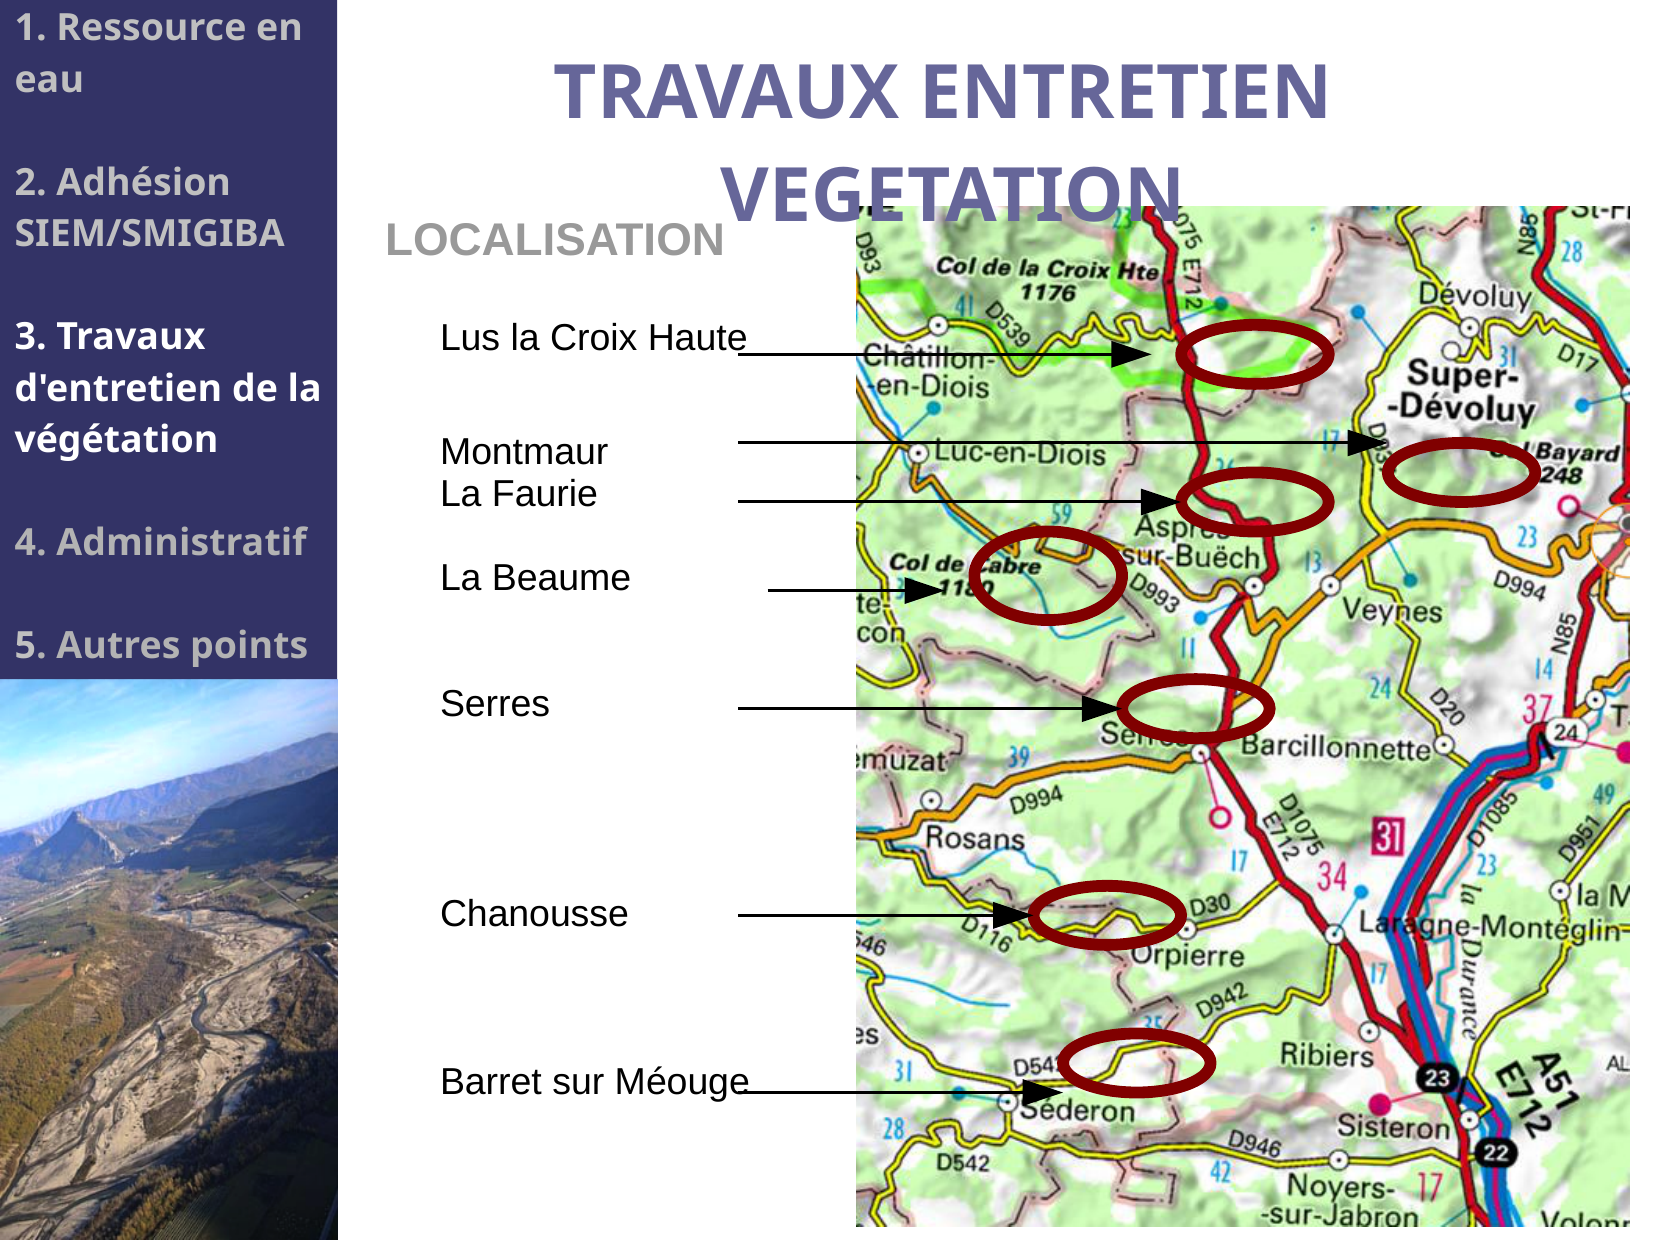

1. Ressource en eau
2. Adhésion SIEM/SMIGIBA
3. Travaux d'entretien de la végétation
4. Administratif
5. Autres points
TRAVAUX ENTRETIEN
VEGETATION
LOCALISATION
Lus la Croix Haute
Montmaur
La Faurie
La Beaume
Serres
Chanousse
Barret sur Méouge